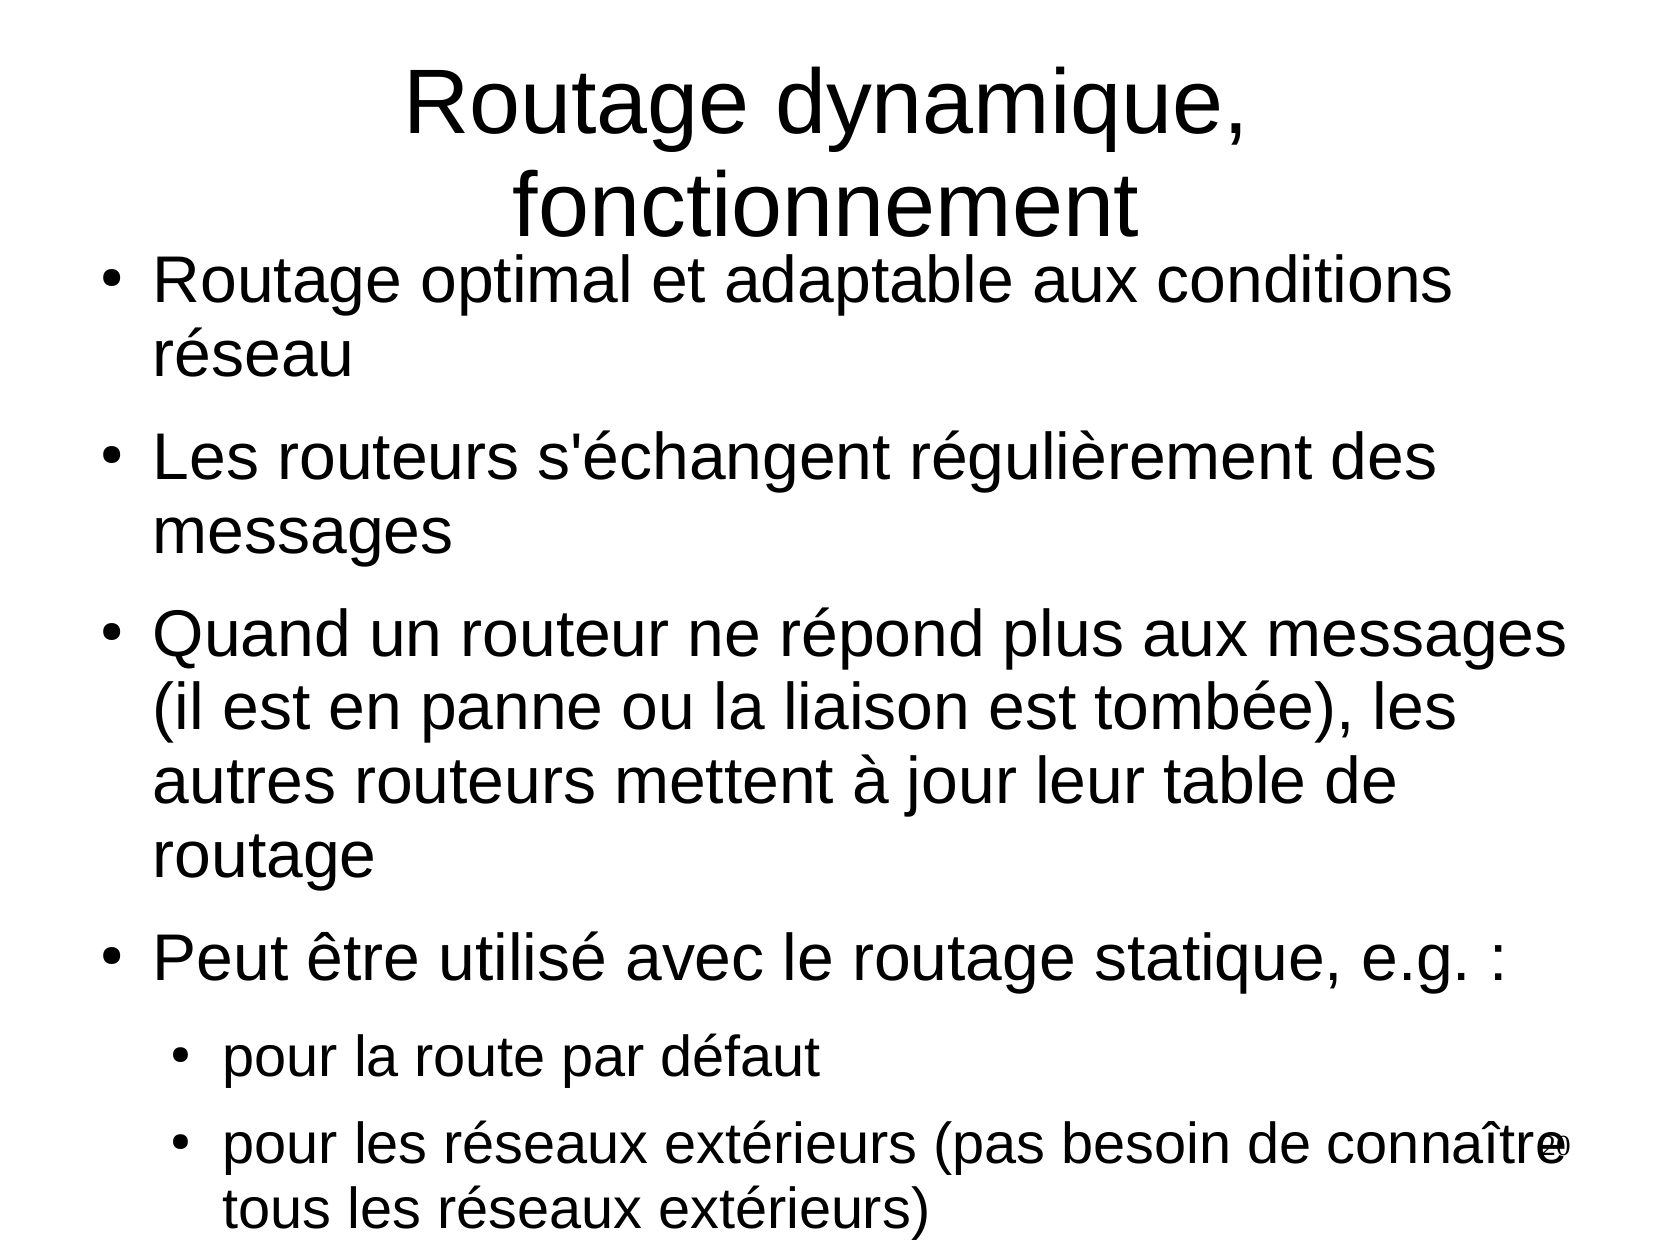

# Routage dynamique, fonctionnement
Routage optimal et adaptable aux conditions réseau
Les routeurs s'échangent régulièrement des messages
Quand un routeur ne répond plus aux messages (il est en panne ou la liaison est tombée), les autres routeurs mettent à jour leur table de routage
Peut être utilisé avec le routage statique, e.g. :
pour la route par défaut
pour les réseaux extérieurs (pas besoin de connaître tous les réseaux extérieurs)
20